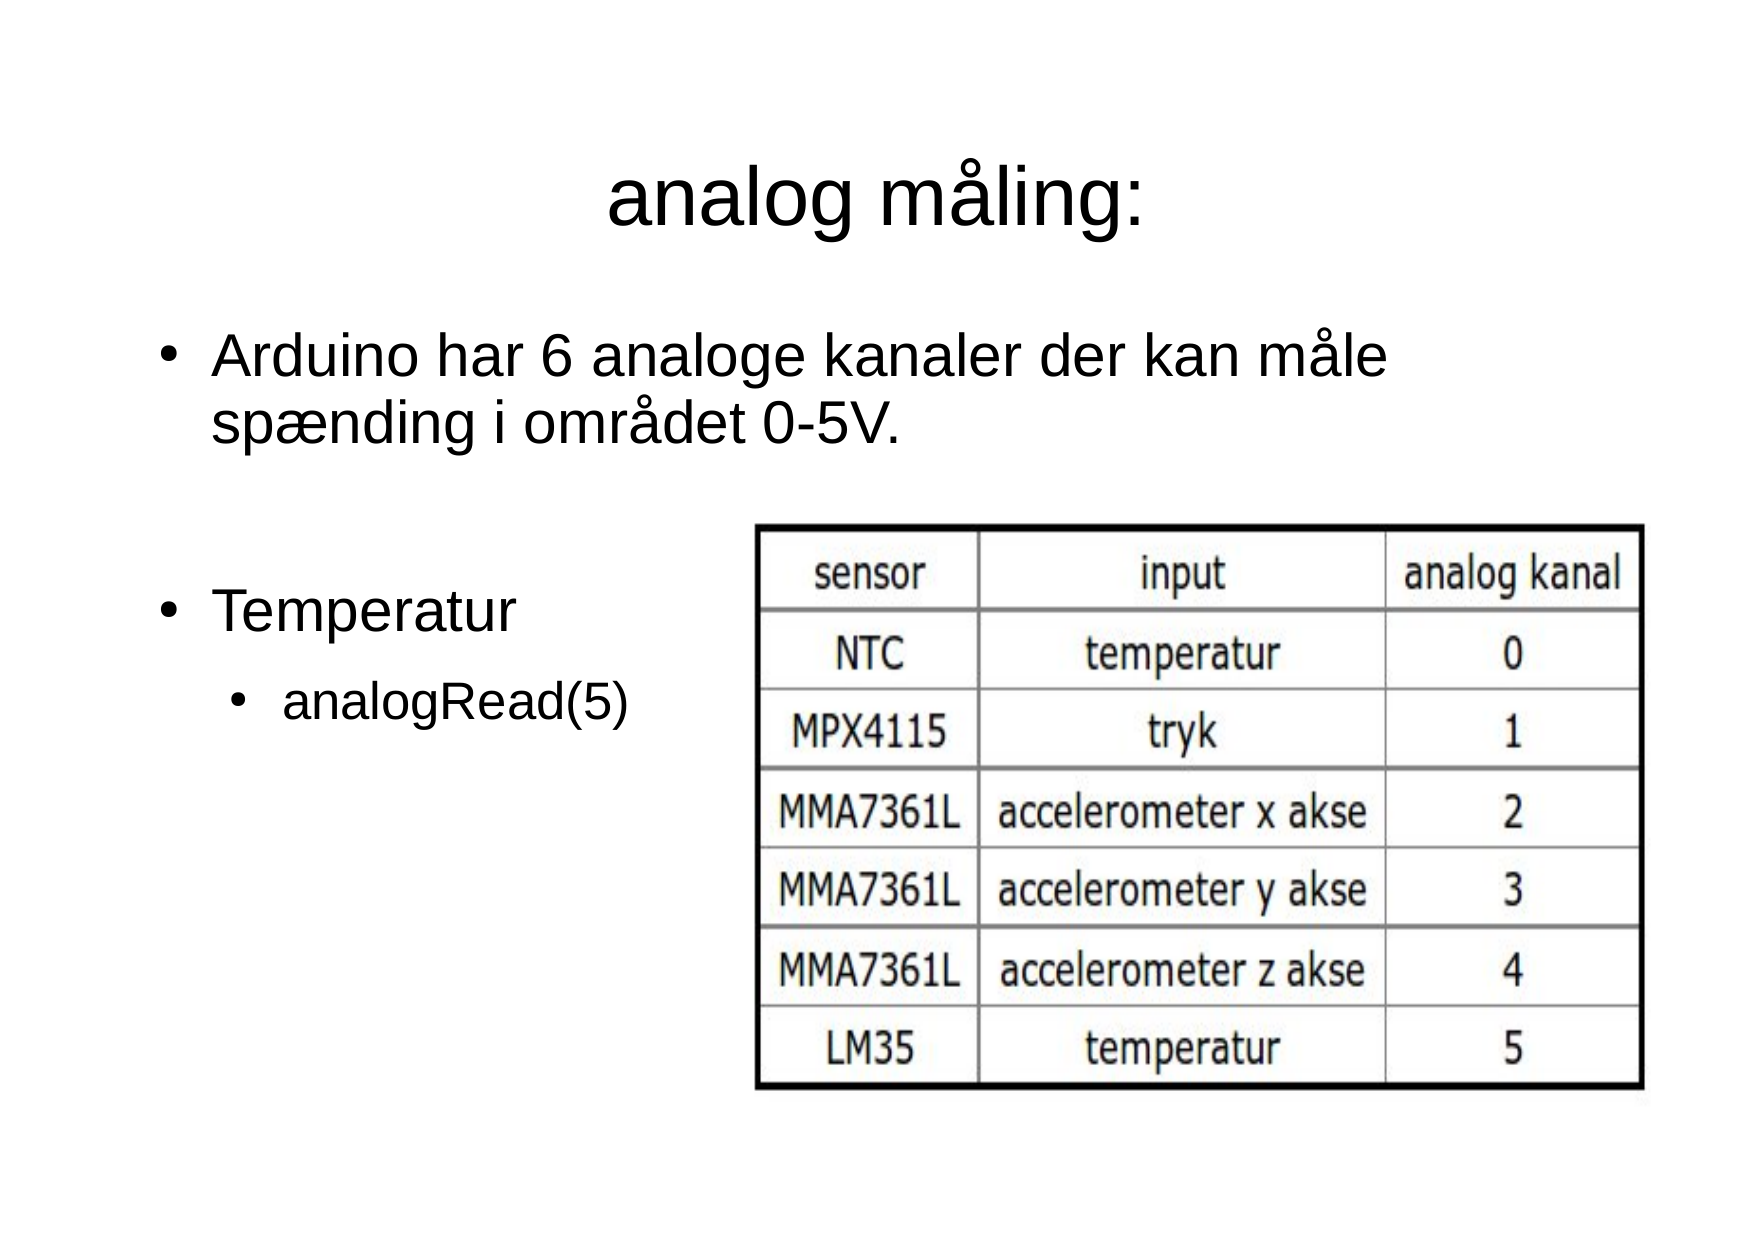

# analog måling:
Arduino har 6 analoge kanaler der kan måle spænding i området 0-5V.
Temperatur
analogRead(5)
16